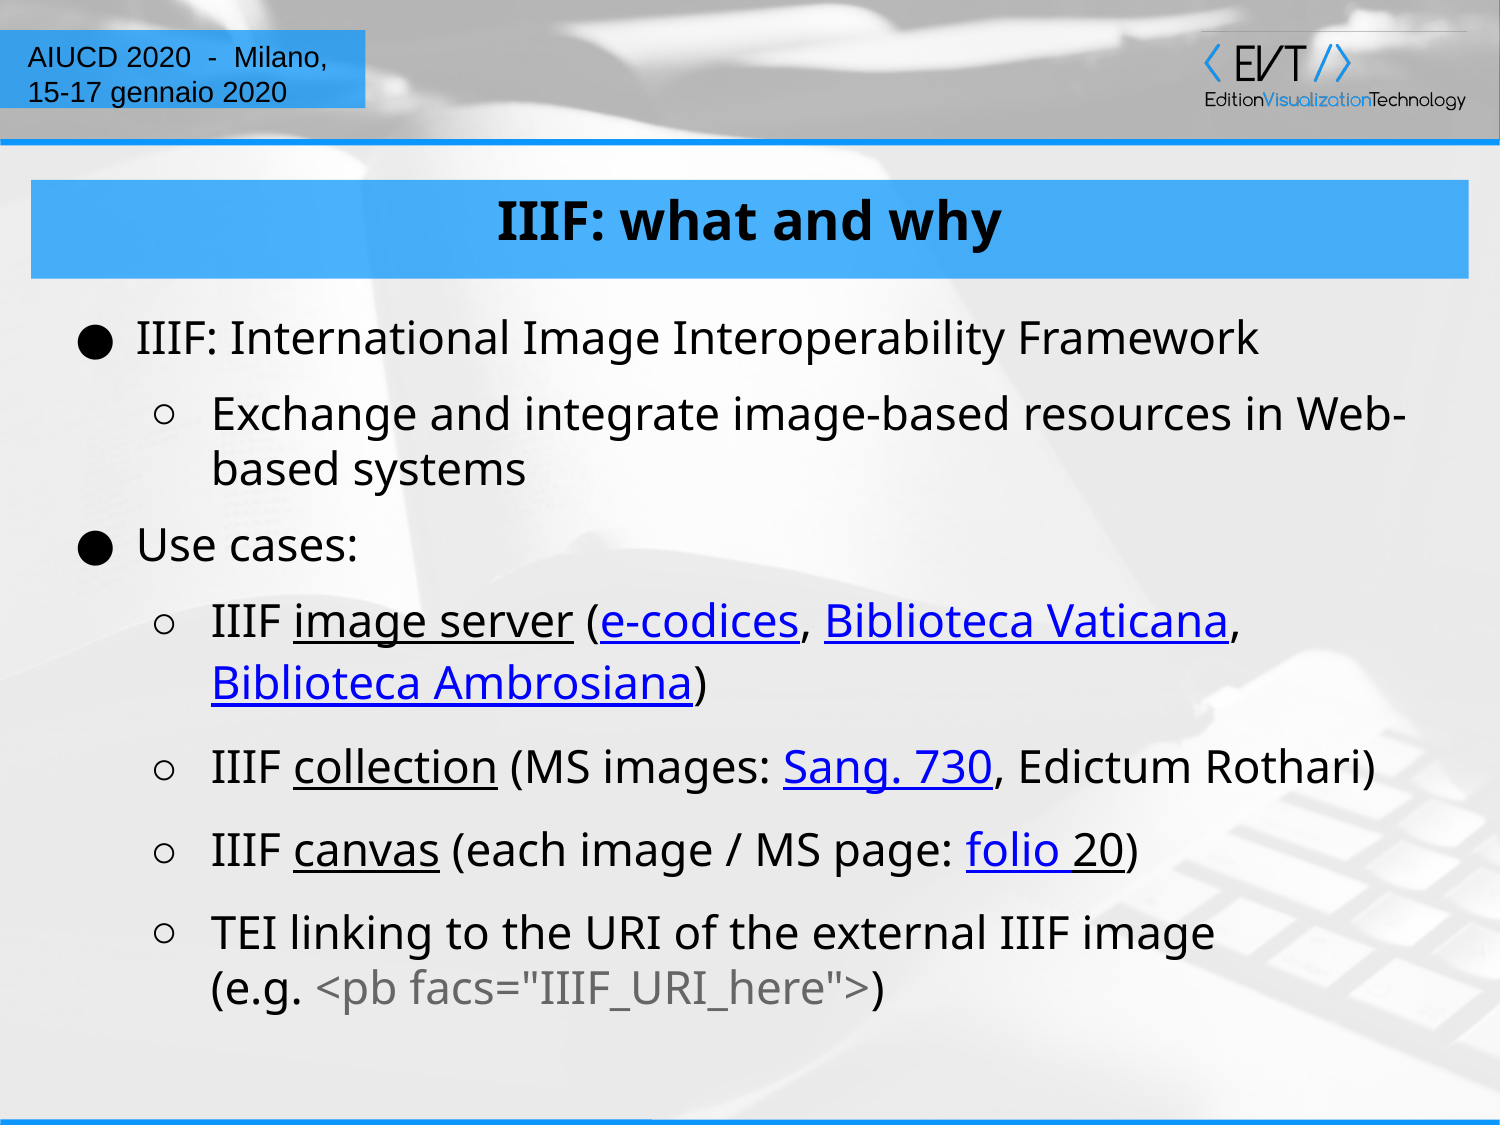

# IIIF: what and why
IIIF: International Image Interoperability Framework
Exchange and integrate image-based resources in Web-based systems
Use cases:
IIIF image server (e-codices, Biblioteca Vaticana, Biblioteca Ambrosiana)
IIIF collection (MS images: Sang. 730, Edictum Rothari)
IIIF canvas (each image / MS page: folio 20)
TEI linking to the URI of the external IIIF image
(e.g. <pb facs="IIIF_URI_here">)